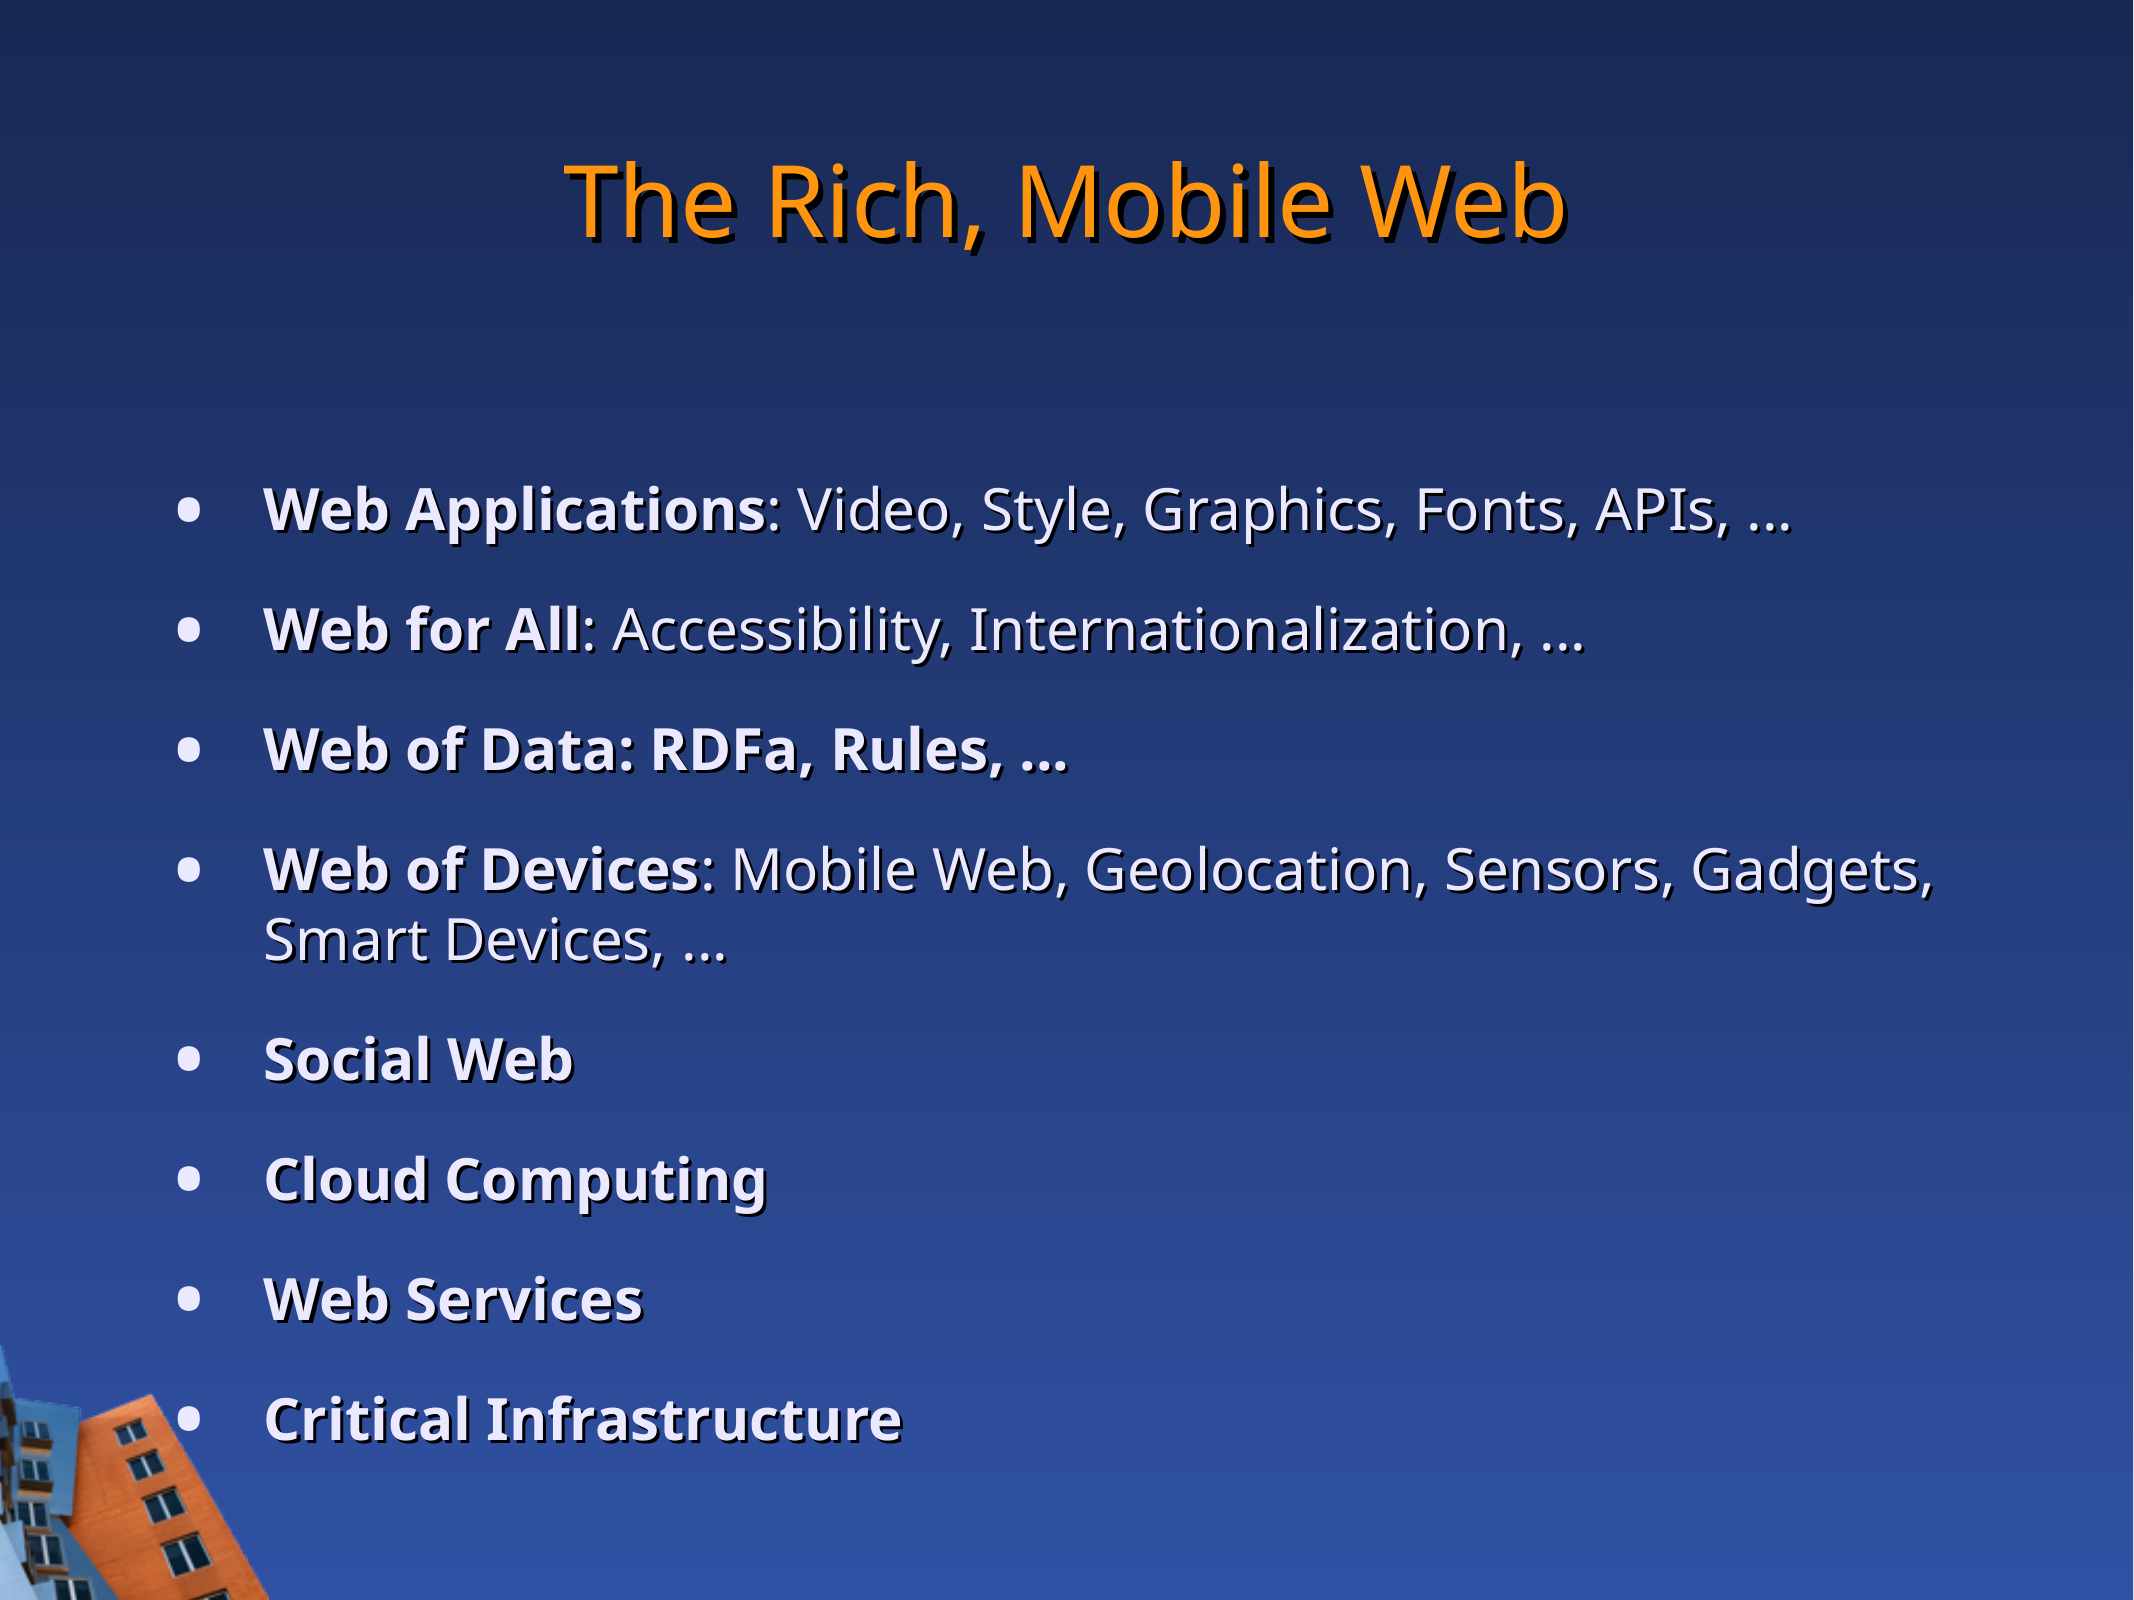

# The Rich, Mobile Web
Web Applications: Video, Style, Graphics, Fonts, APIs, ...
Web for All: Accessibility, Internationalization, ...
Web of Data: RDFa, Rules, ...
Web of Devices: Mobile Web, Geolocation, Sensors, Gadgets, Smart Devices, ...
Social Web
Cloud Computing
Web Services
Critical Infrastructure